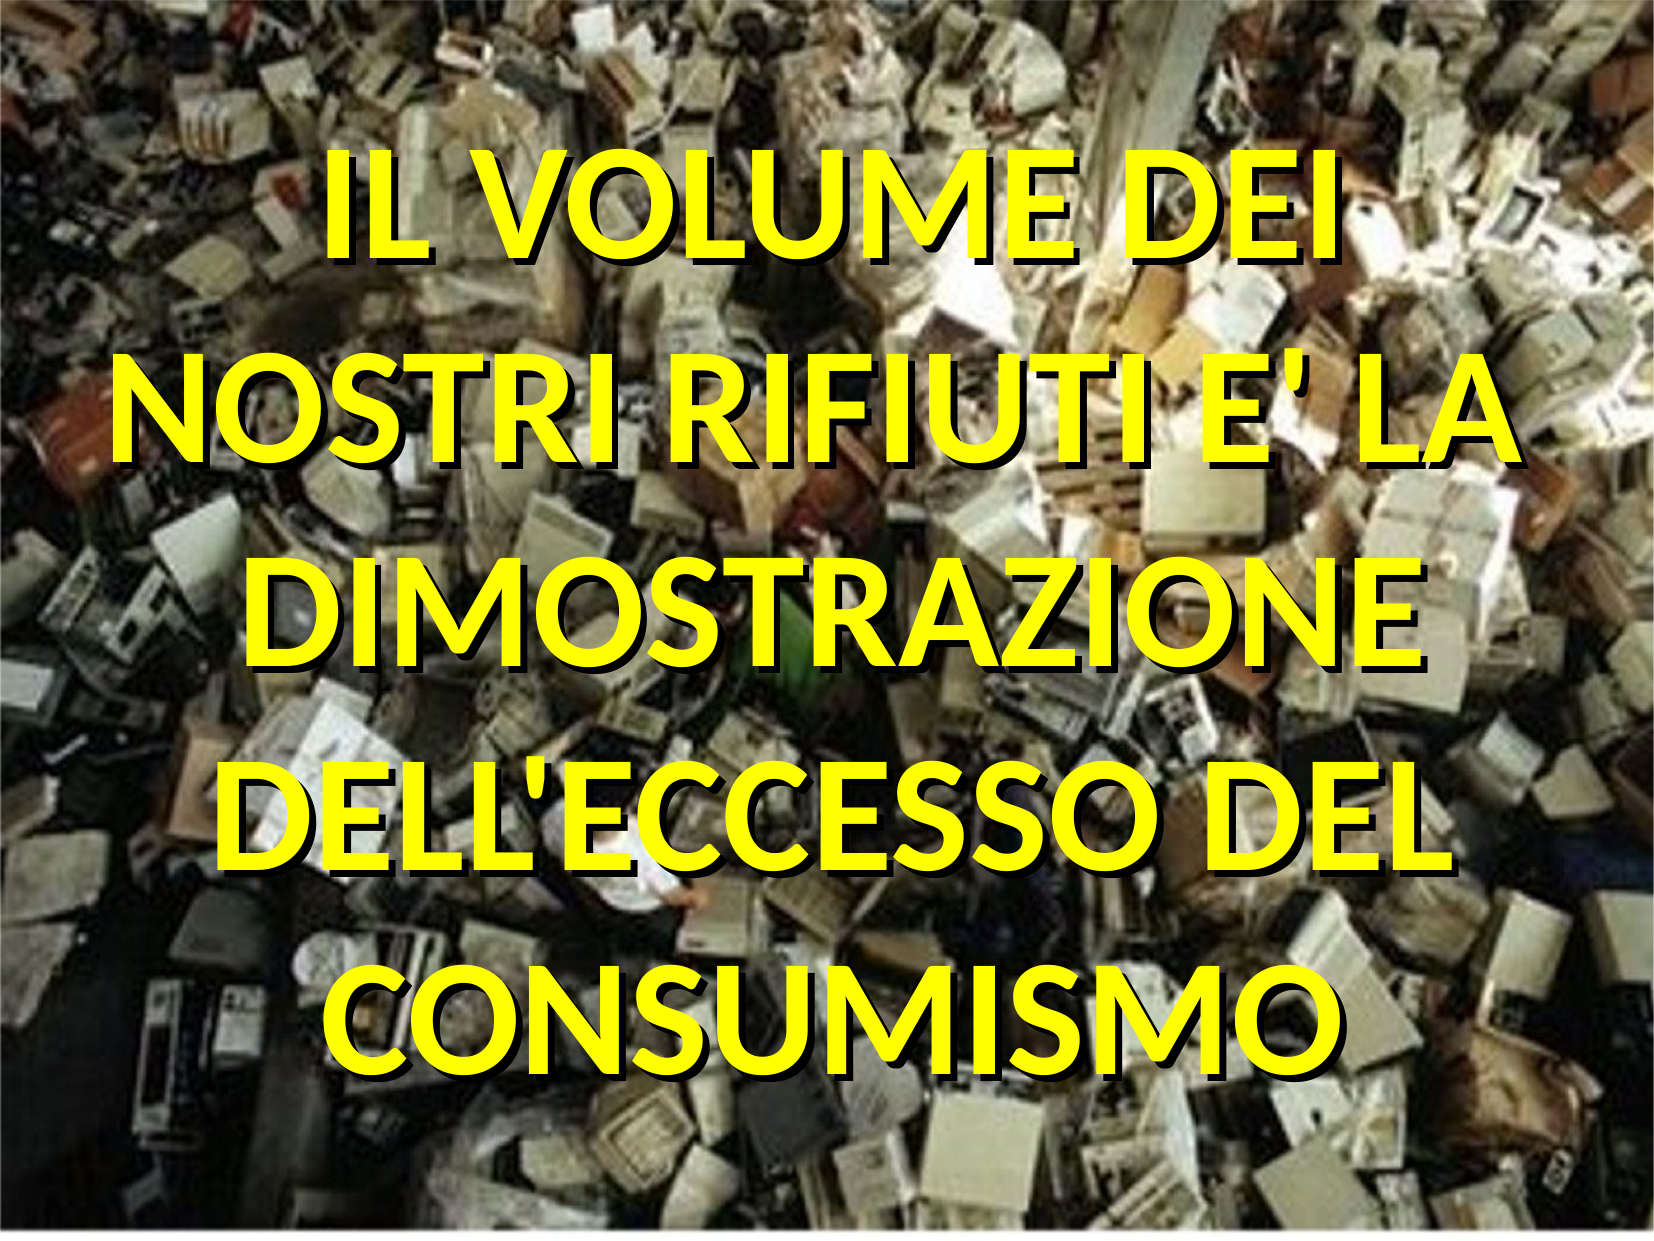

# IL VOLUME DEI NOSTRI RIFIUTI E' LA DIMOSTRAZIONE DELL'ECCESSO DEL CONSUMISMO